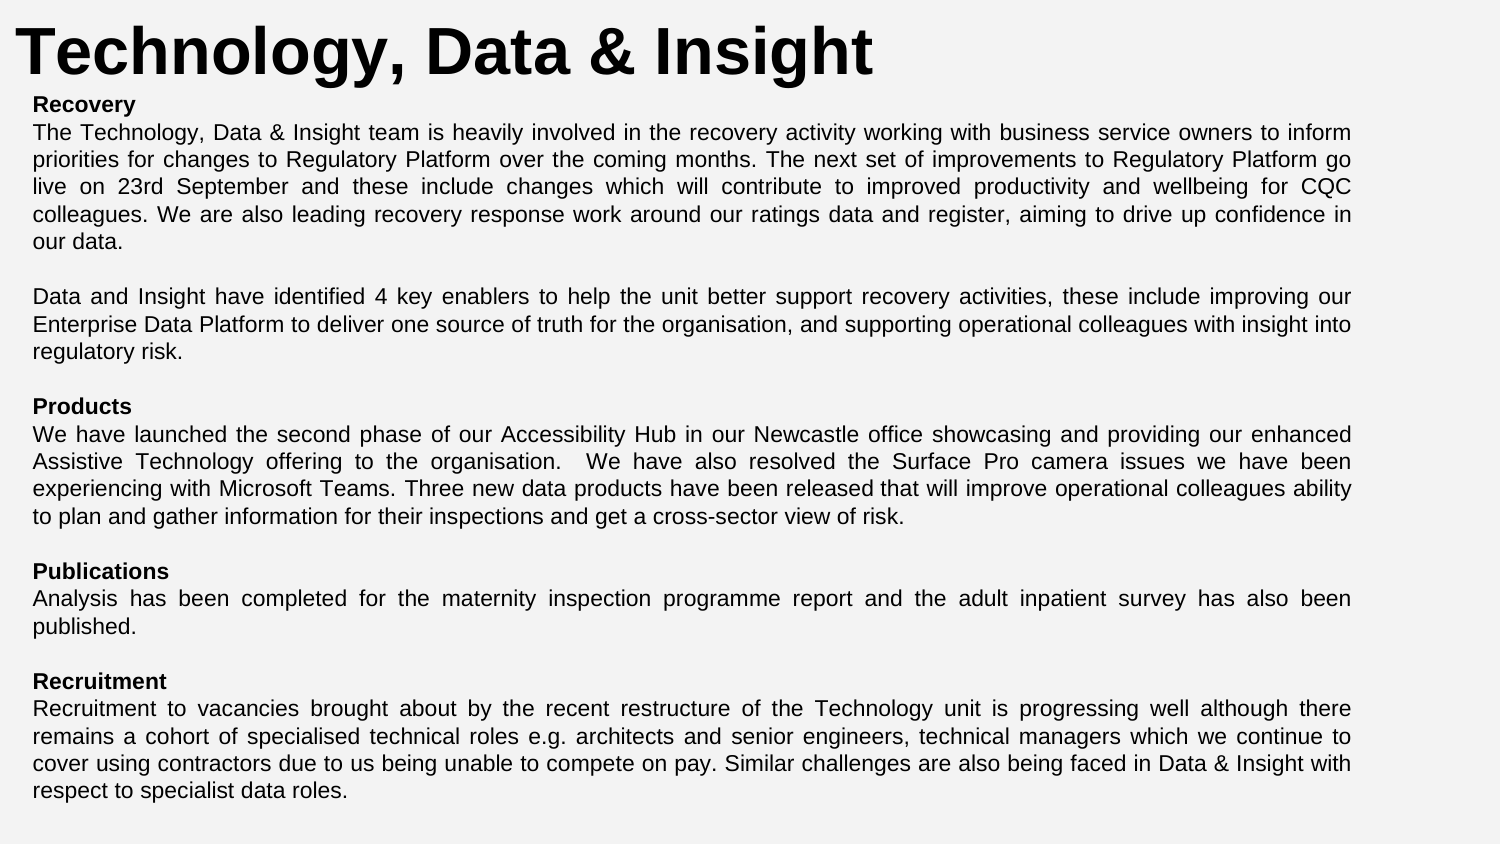

# Technology, Data & Insight
Recovery
The Technology, Data & Insight team is heavily involved in the recovery activity working with business service owners to inform priorities for changes to Regulatory Platform over the coming months. The next set of improvements to Regulatory Platform go live on 23rd September and these include changes which will contribute to improved productivity and wellbeing for CQC colleagues. We are also leading recovery response work around our ratings data and register, aiming to drive up confidence in our data.
Data and Insight have identified 4 key enablers to help the unit better support recovery activities, these include improving our Enterprise Data Platform to deliver one source of truth for the organisation, and supporting operational colleagues with insight into regulatory risk.
Products
We have launched the second phase of our Accessibility Hub in our Newcastle office showcasing and providing our enhanced Assistive Technology offering to the organisation. We have also resolved the Surface Pro camera issues we have been experiencing with Microsoft Teams. Three new data products have been released that will improve operational colleagues ability to plan and gather information for their inspections and get a cross-sector view of risk.
Publications
Analysis has been completed for the maternity inspection programme report and the adult inpatient survey has also been published.
Recruitment
Recruitment to vacancies brought about by the recent restructure of the Technology unit is progressing well although there remains a cohort of specialised technical roles e.g. architects and senior engineers, technical managers which we continue to cover using contractors due to us being unable to compete on pay. Similar challenges are also being faced in Data & Insight with respect to specialist data roles.